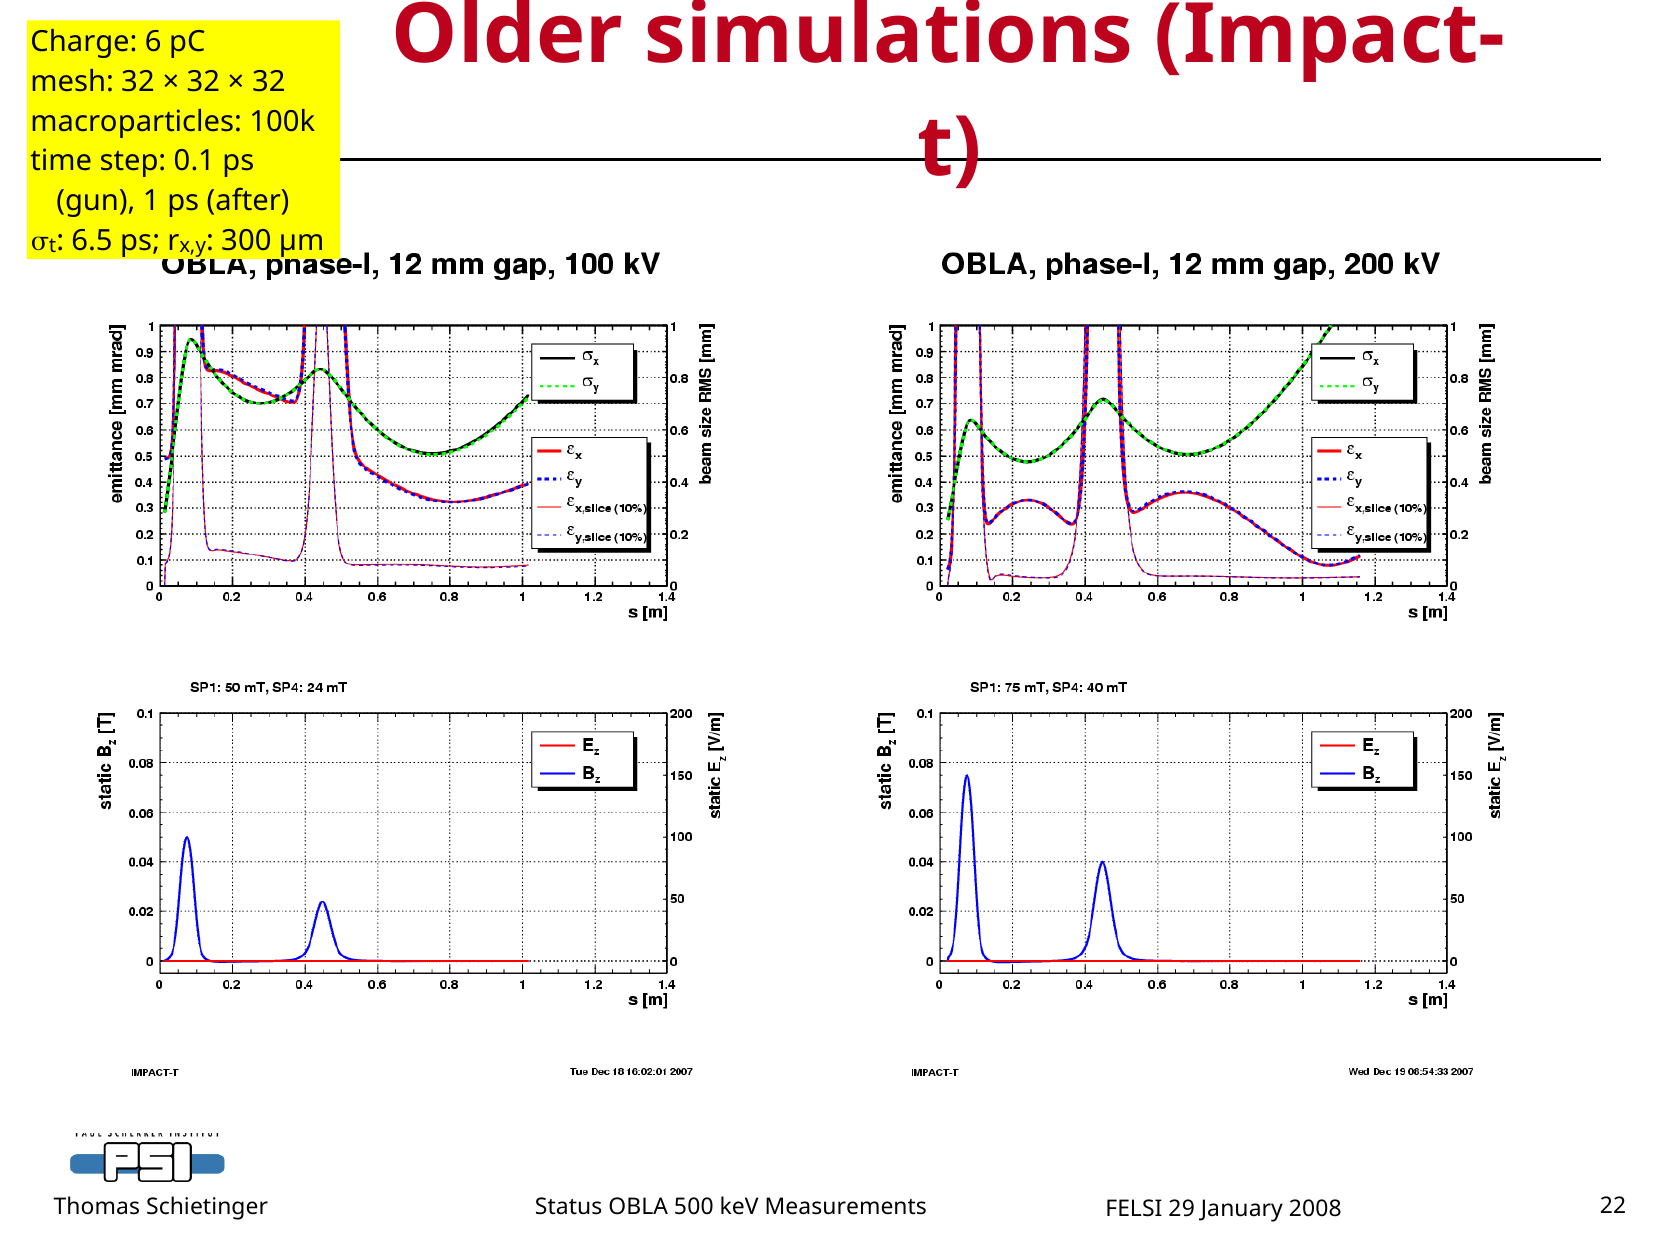

# Older simulations (Impact-t)
Charge: 6 pC
mesh: 32 × 32 × 32
macroparticles: 100k
time step: 0.1 ps (gun), 1 ps (after)
t: 6.5 ps; rx,y: 300 µm